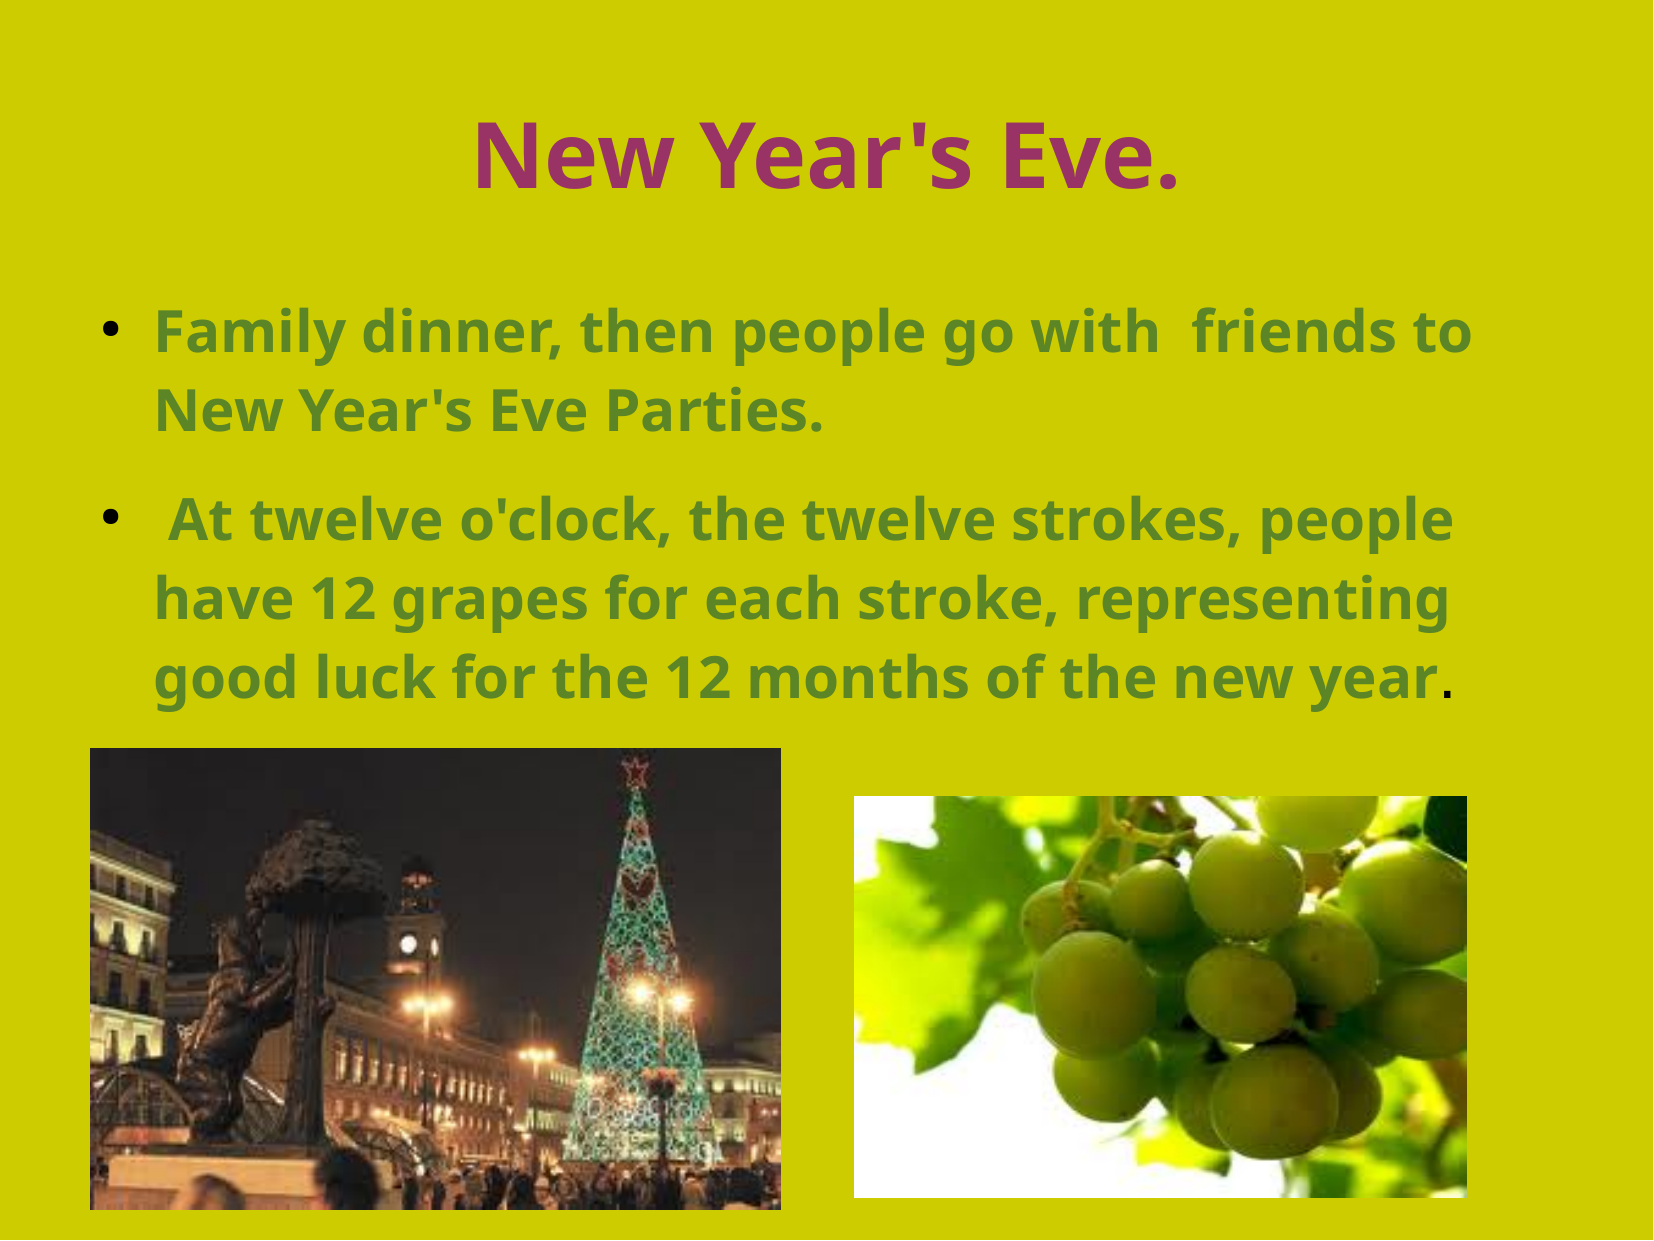

# New Year's Eve.
Family dinner, then people go with friends to New Year's Eve Parties.
 At twelve o'clock, the twelve strokes, people have 12 grapes for each stroke, representing good luck for the 12 months of the new year.